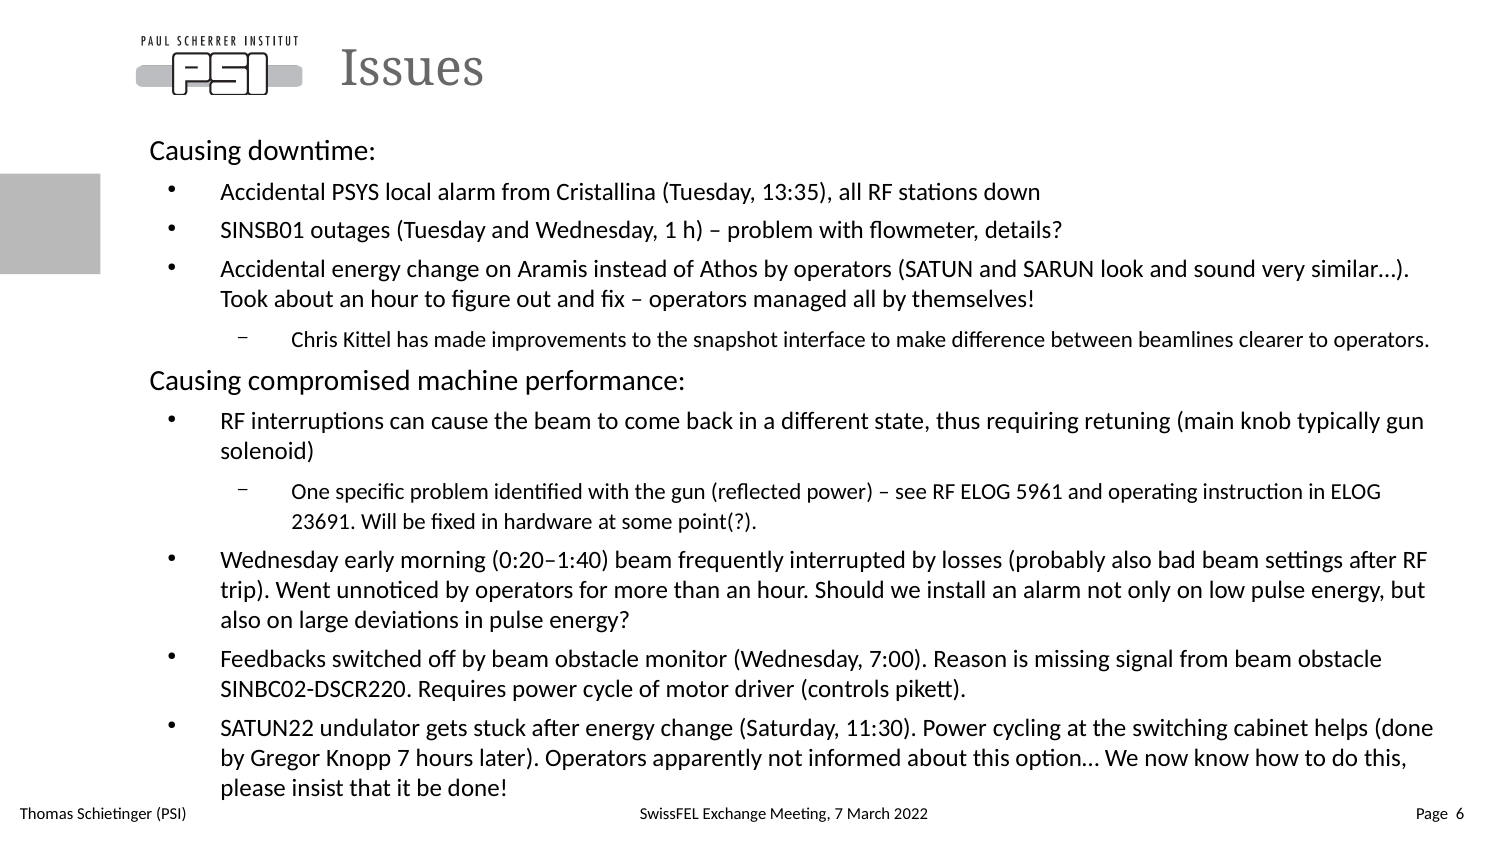

Issues
# Causing downtime:
Accidental PSYS local alarm from Cristallina (Tuesday, 13:35), all RF stations down
SINSB01 outages (Tuesday and Wednesday, 1 h) – problem with flowmeter, details?
Accidental energy change on Aramis instead of Athos by operators (SATUN and SARUN look and sound very similar…). Took about an hour to figure out and fix – operators managed all by themselves!
Chris Kittel has made improvements to the snapshot interface to make difference between beamlines clearer to operators.
Causing compromised machine performance:
RF interruptions can cause the beam to come back in a different state, thus requiring retuning (main knob typically gun solenoid)
One specific problem identified with the gun (reflected power) – see RF ELOG 5961 and operating instruction in ELOG 23691. Will be fixed in hardware at some point(?).
Wednesday early morning (0:20–1:40) beam frequently interrupted by losses (probably also bad beam settings after RF trip). Went unnoticed by operators for more than an hour. Should we install an alarm not only on low pulse energy, but also on large deviations in pulse energy?
Feedbacks switched off by beam obstacle monitor (Wednesday, 7:00). Reason is missing signal from beam obstacle SINBC02-DSCR220. Requires power cycle of motor driver (controls pikett).
SATUN22 undulator gets stuck after energy change (Saturday, 11:30). Power cycling at the switching cabinet helps (done by Gregor Knopp 7 hours later). Operators apparently not informed about this option… We now know how to do this, please insist that it be done!